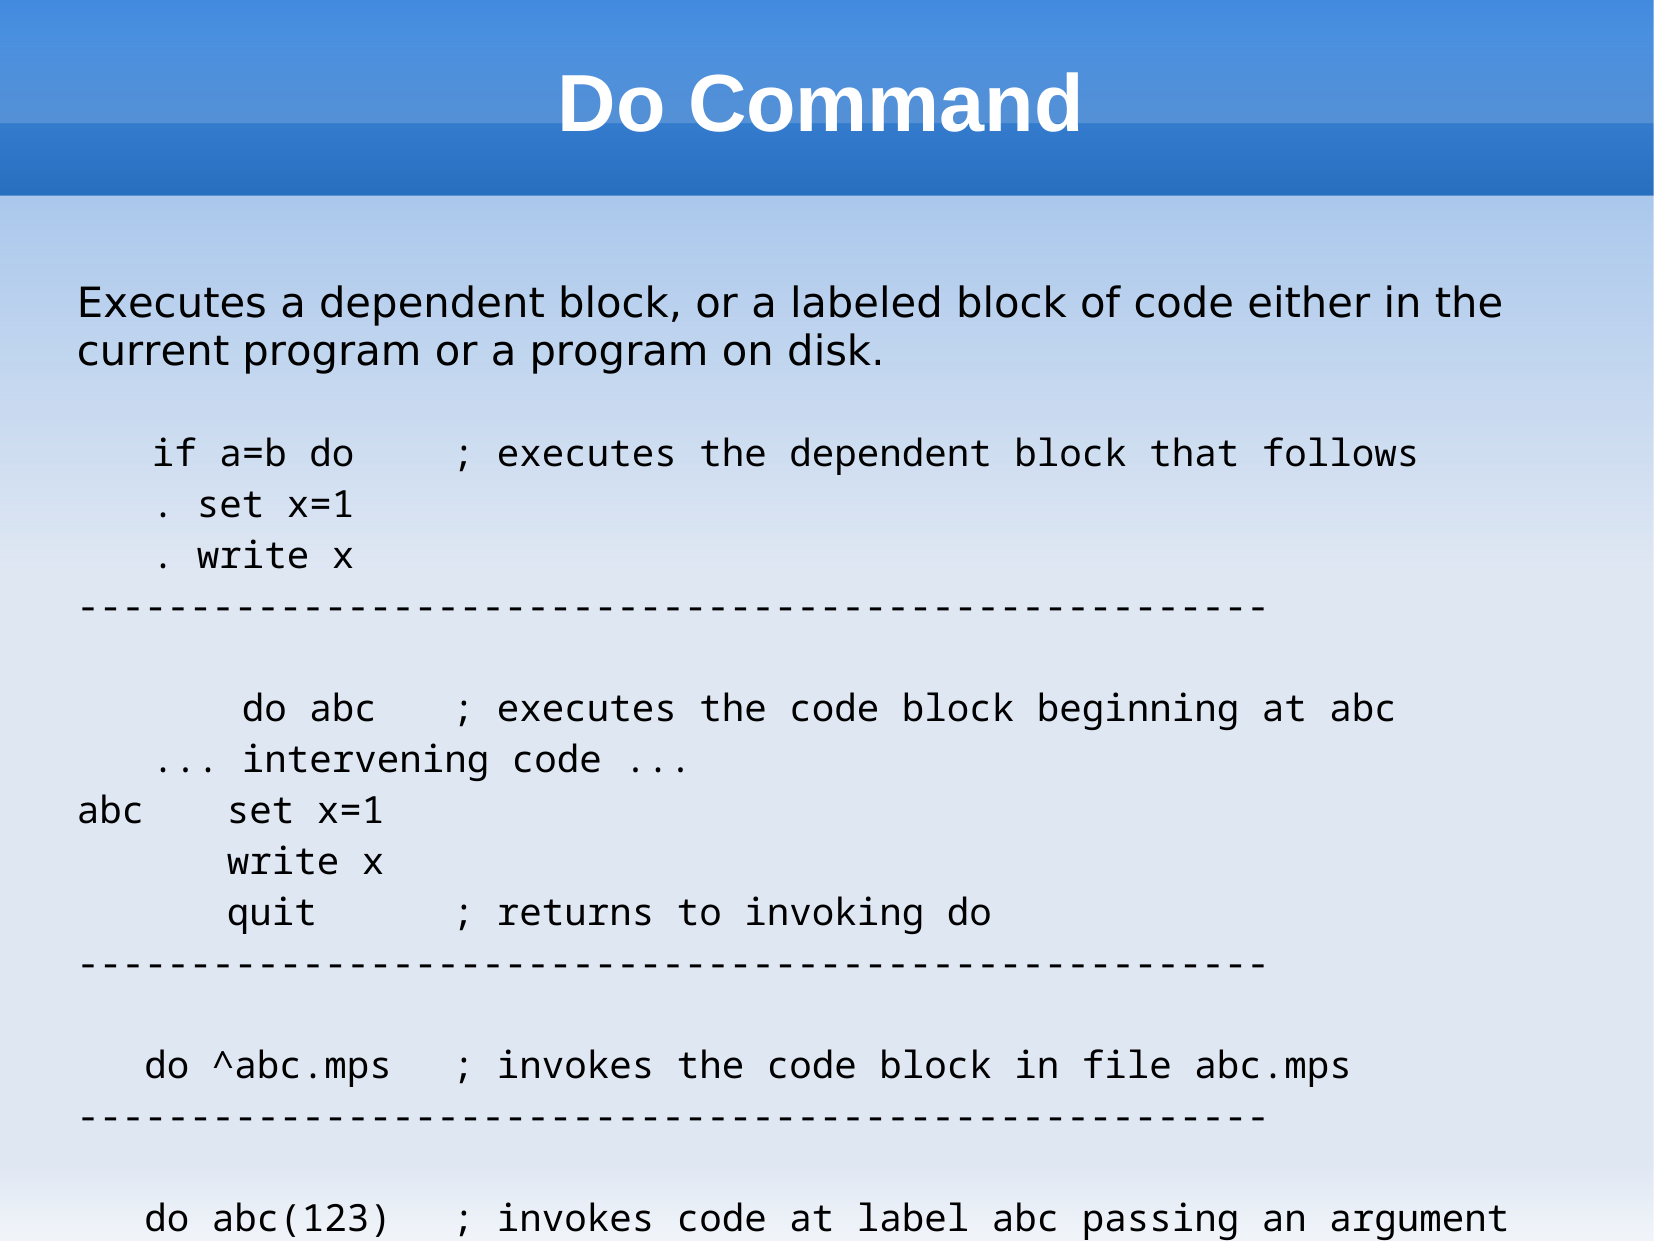

# Do Command
Executes a dependent block, or a labeled block of code either in the current program or a program on disk.
 	if a=b do 	; executes the dependent block that follows
 	. set x=1
 	. write x
-----------------------------------------------------
 	 do abc	; executes the code block beginning at abc
 	... intervening code ...
abc		set x=1
 		write x
 		quit 		; returns to invoking do
-----------------------------------------------------
 do ^abc.mps	; invokes the code block in file abc.mps
-----------------------------------------------------
 do abc(123)	; invokes code at label abc passing an argument